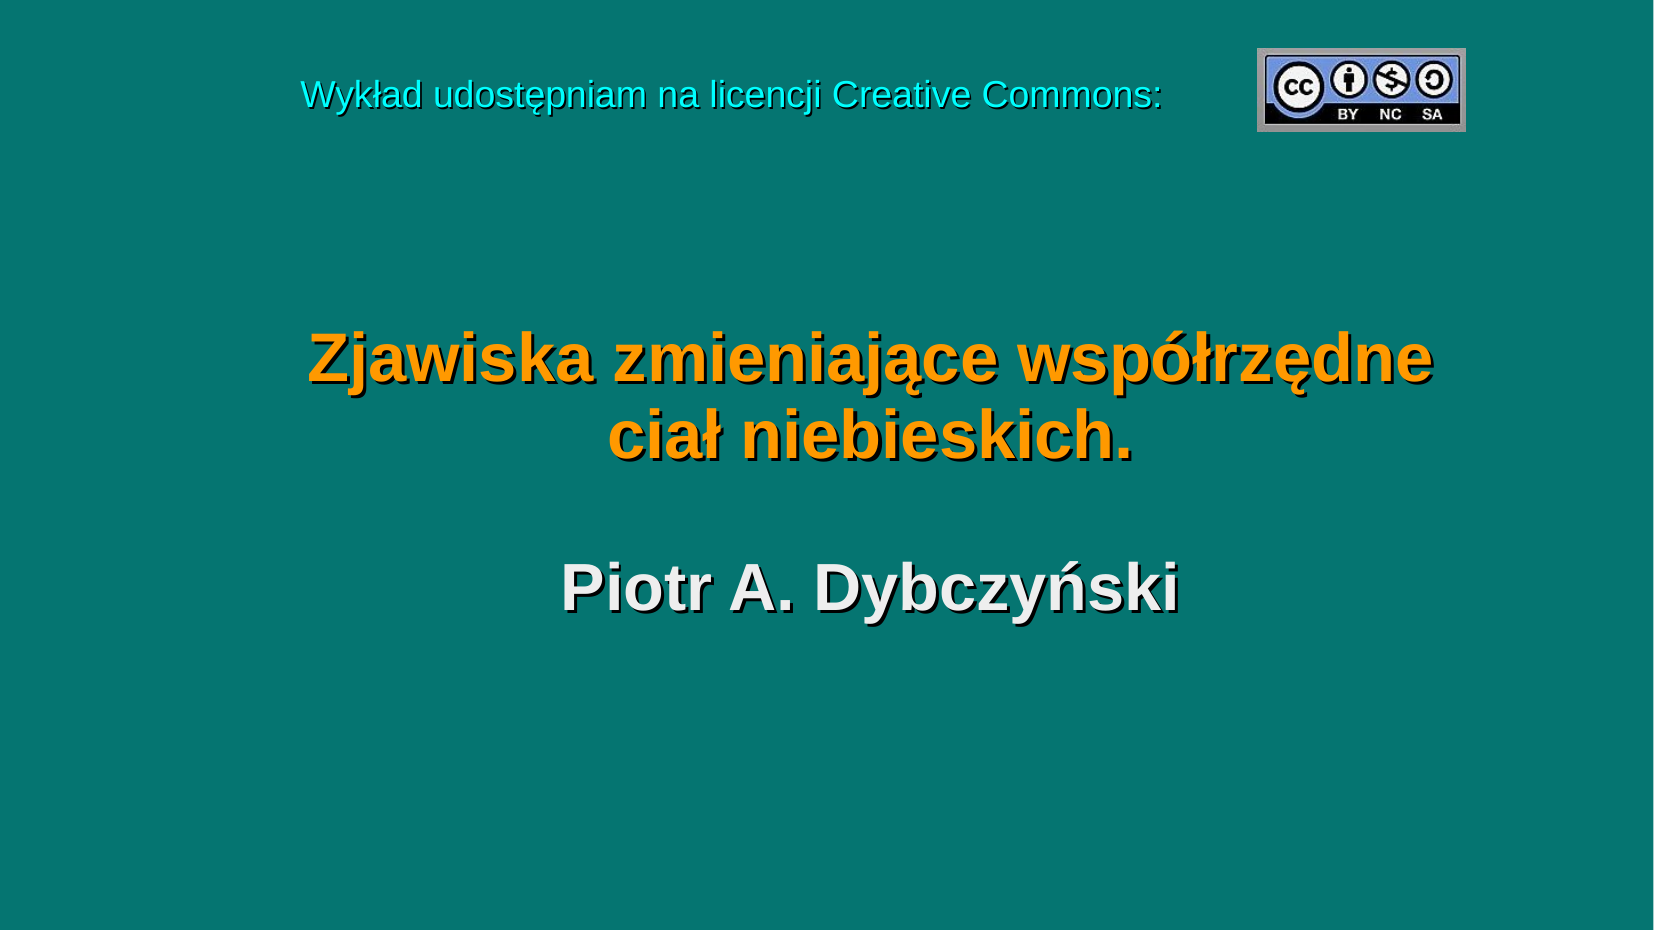

Wykład udostępniam na licencji Creative Commons:
# Zjawiska zmieniające współrzędne ciał niebieskich. Piotr A. Dybczyński